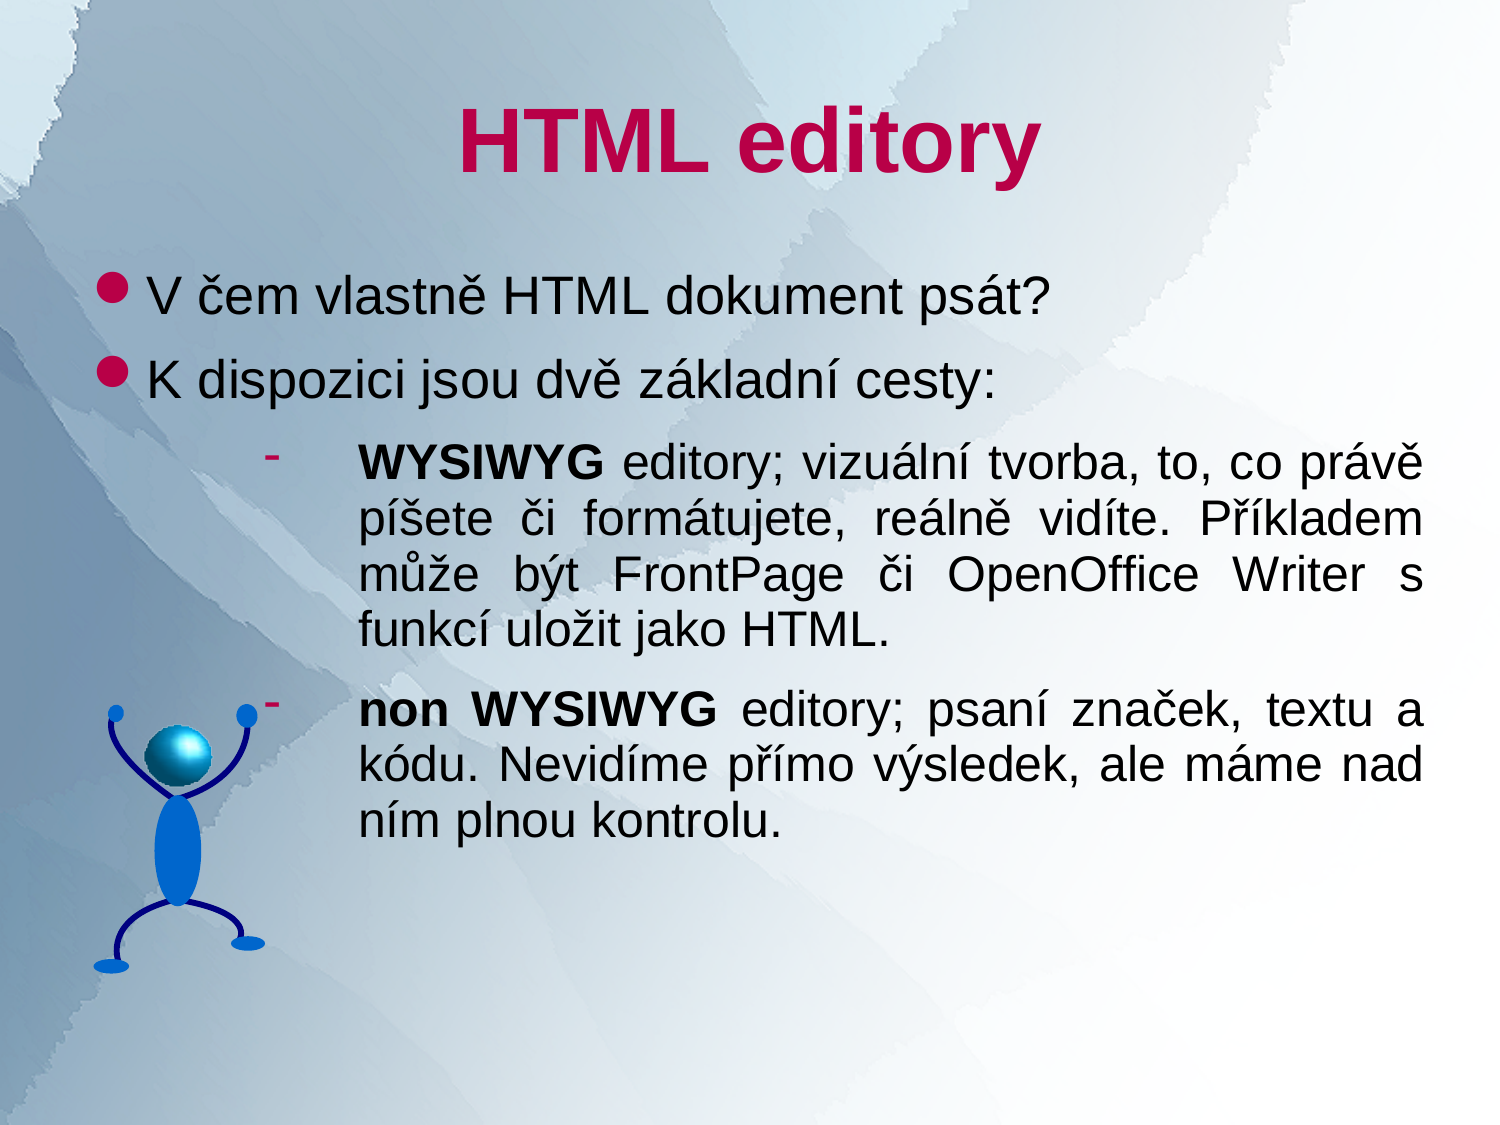

HTML editory
V čem vlastně HTML dokument psát?
K dispozici jsou dvě základní cesty:
WYSIWYG editory; vizuální tvorba, to, co právě píšete či formátujete, reálně vidíte. Příkladem může být FrontPage či OpenOffice Writer s funkcí uložit jako HTML.
non WYSIWYG editory; psaní značek, textu a kódu. Nevidíme přímo výsledek, ale máme nad ním plnou kontrolu.